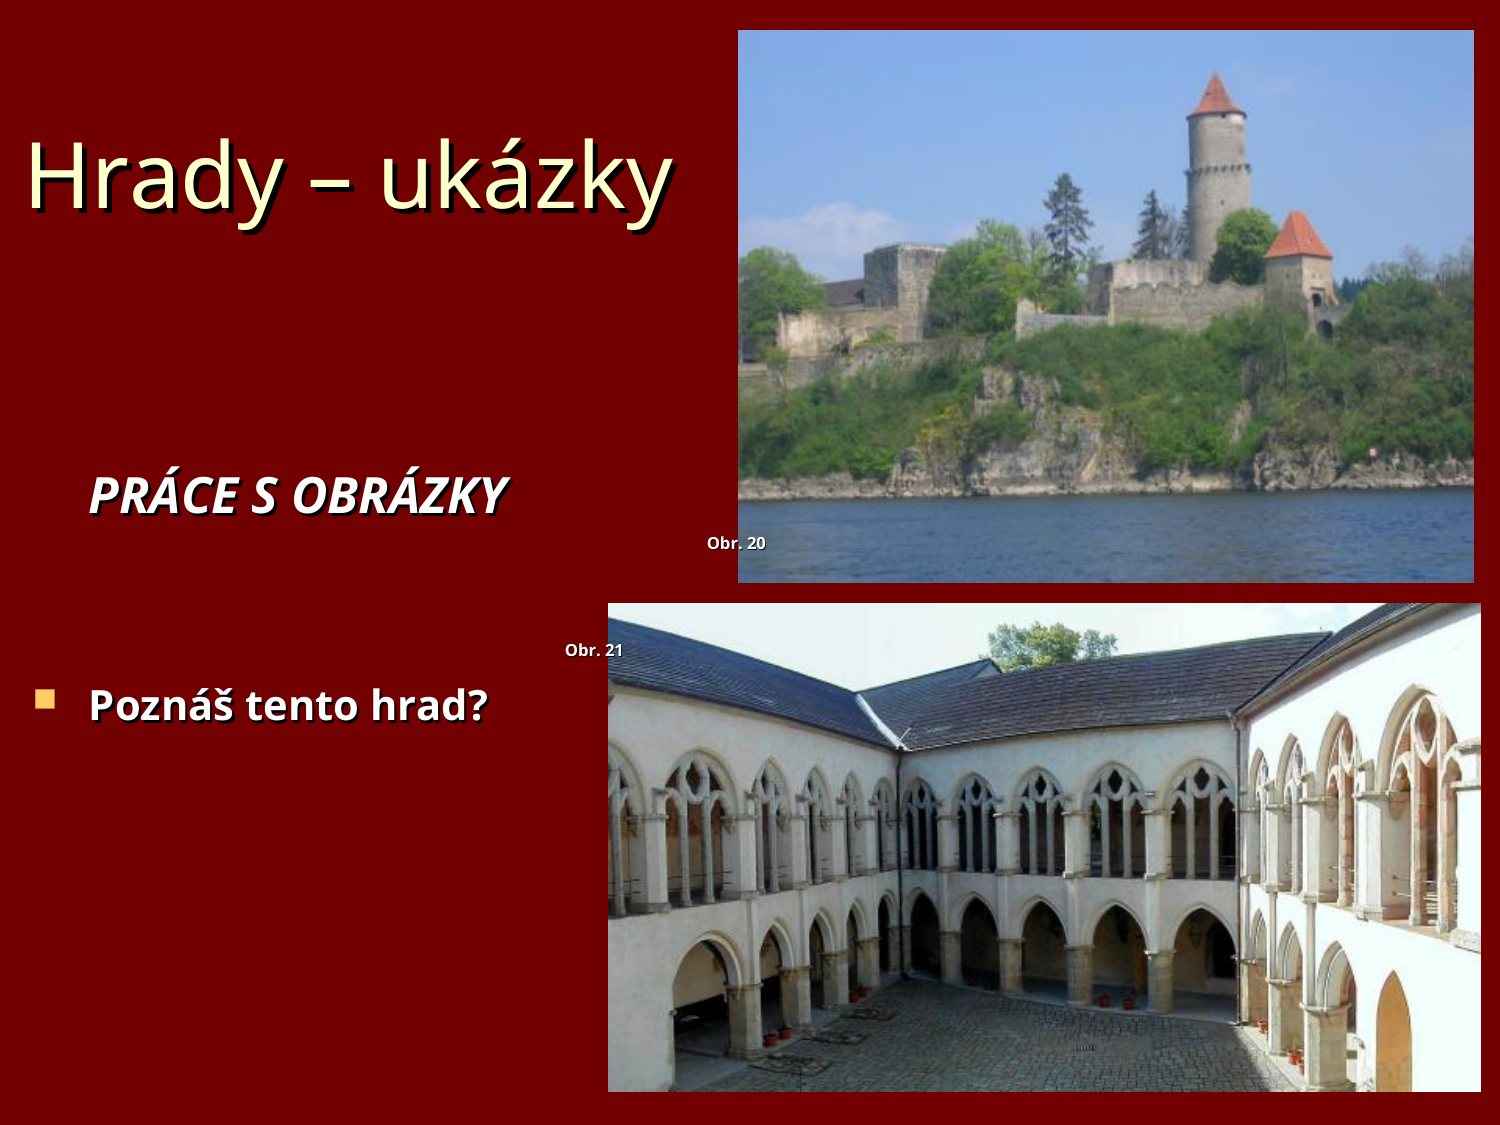

# Hrady – ukázky
	PRÁCE S OBRÁZKY
Poznáš tento hrad?
Obr. 20
Obr. 21